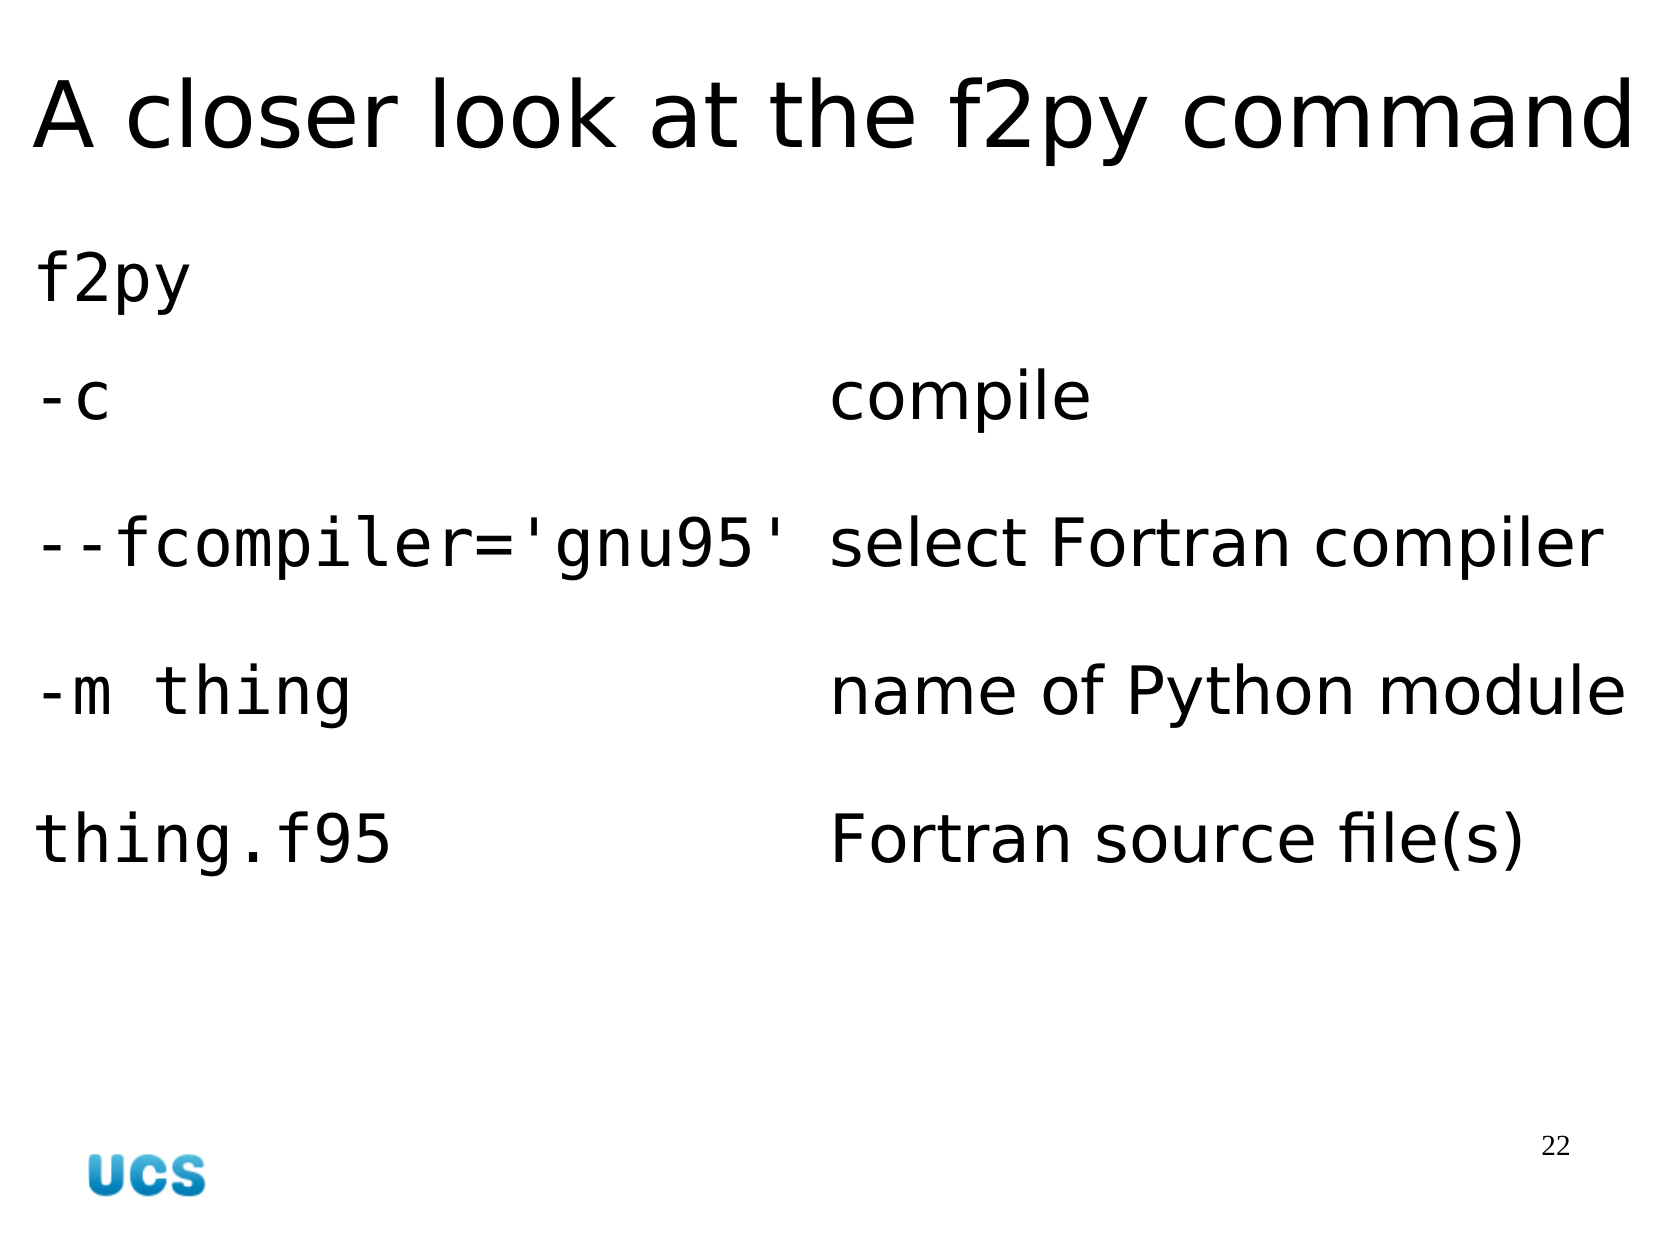

A closer look at the f2py command
f2py
-c
compile
--fcompiler='gnu95'
select Fortran compiler
-m thing
name of Python module
thing.f95
Fortran source file(s)
22